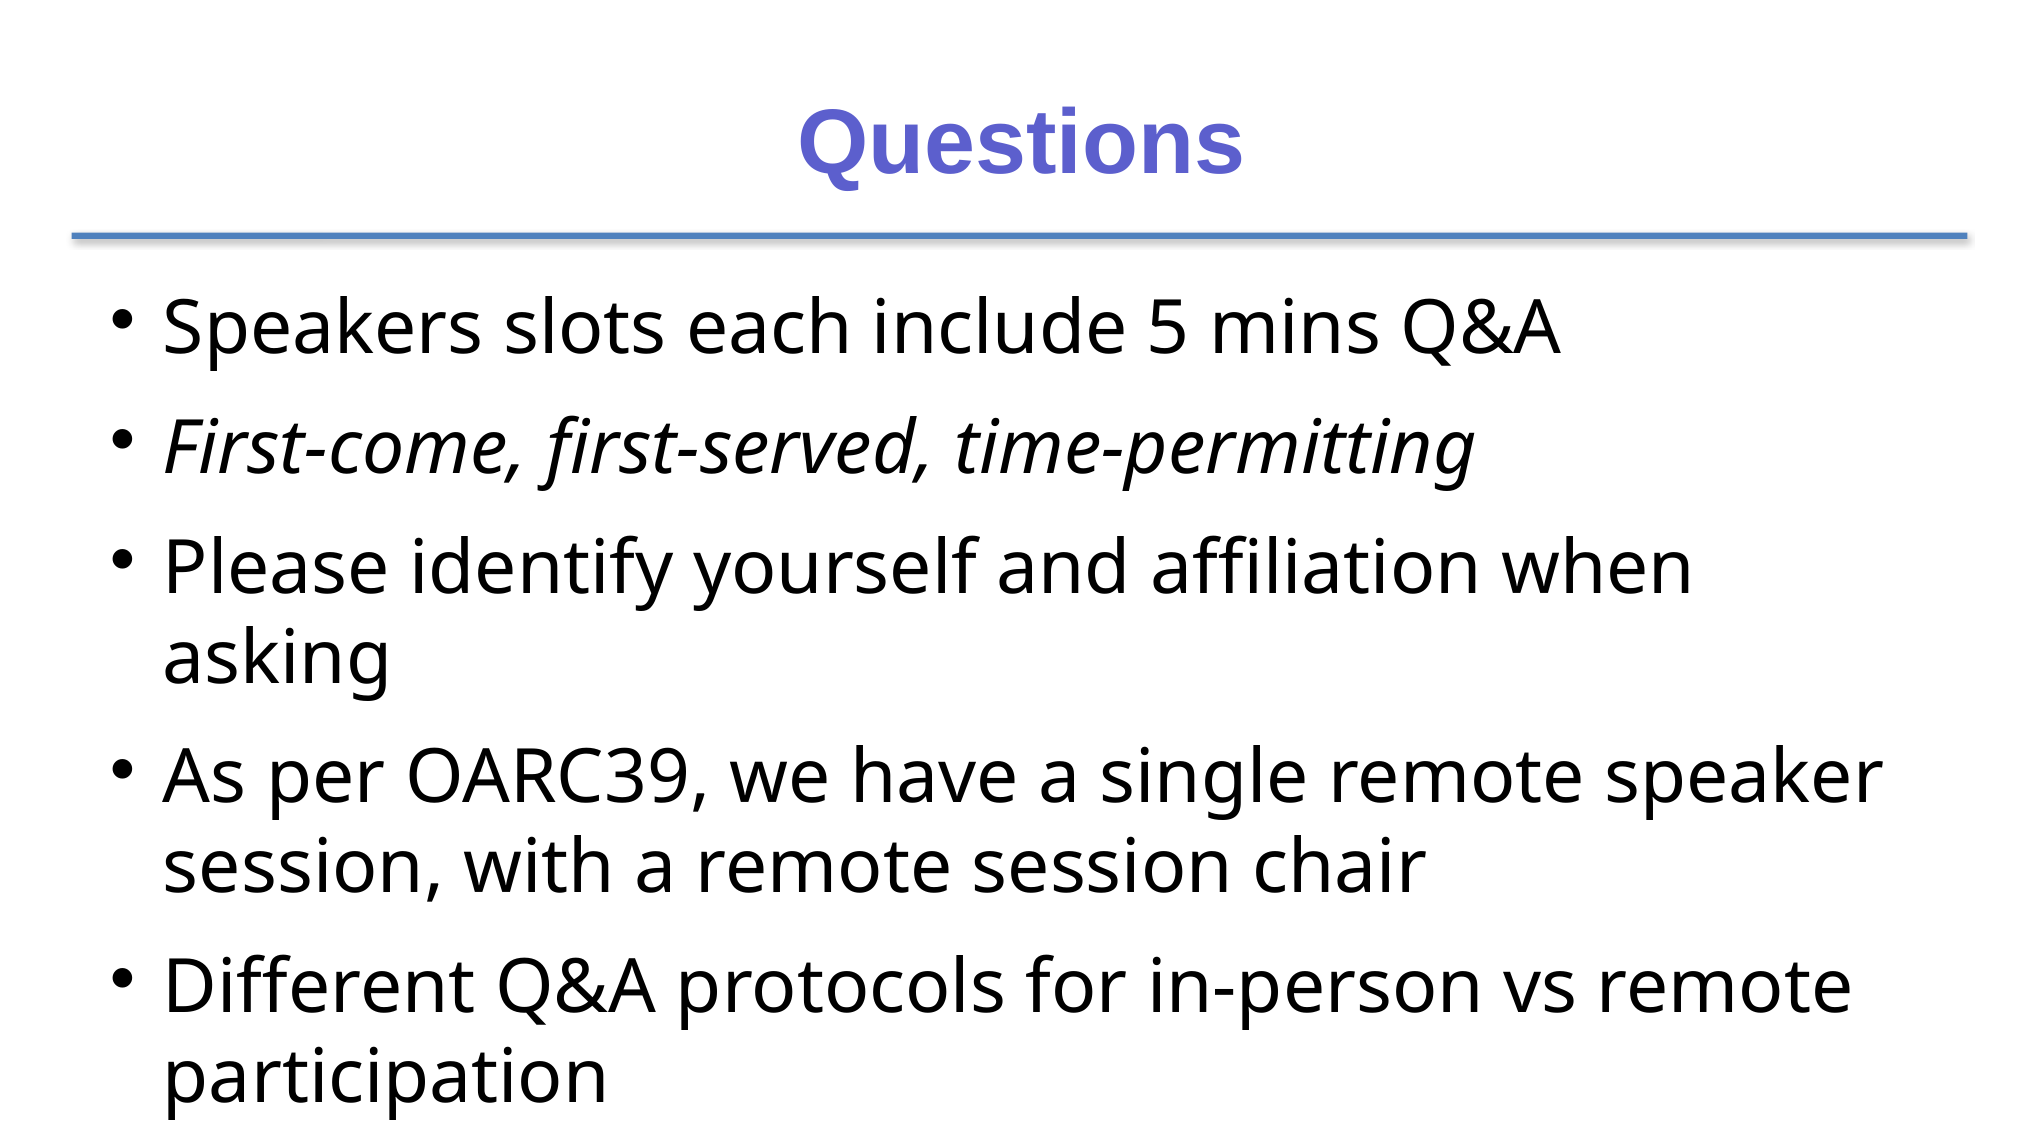

Questions
Speakers slots each include 5 mins Q&A
First-come, first-served, time-permitting
Please identify yourself and affiliation when asking
As per OARC39, we have a single remote speaker session, with a remote session chair
Different Q&A protocols for in-person vs remote participation